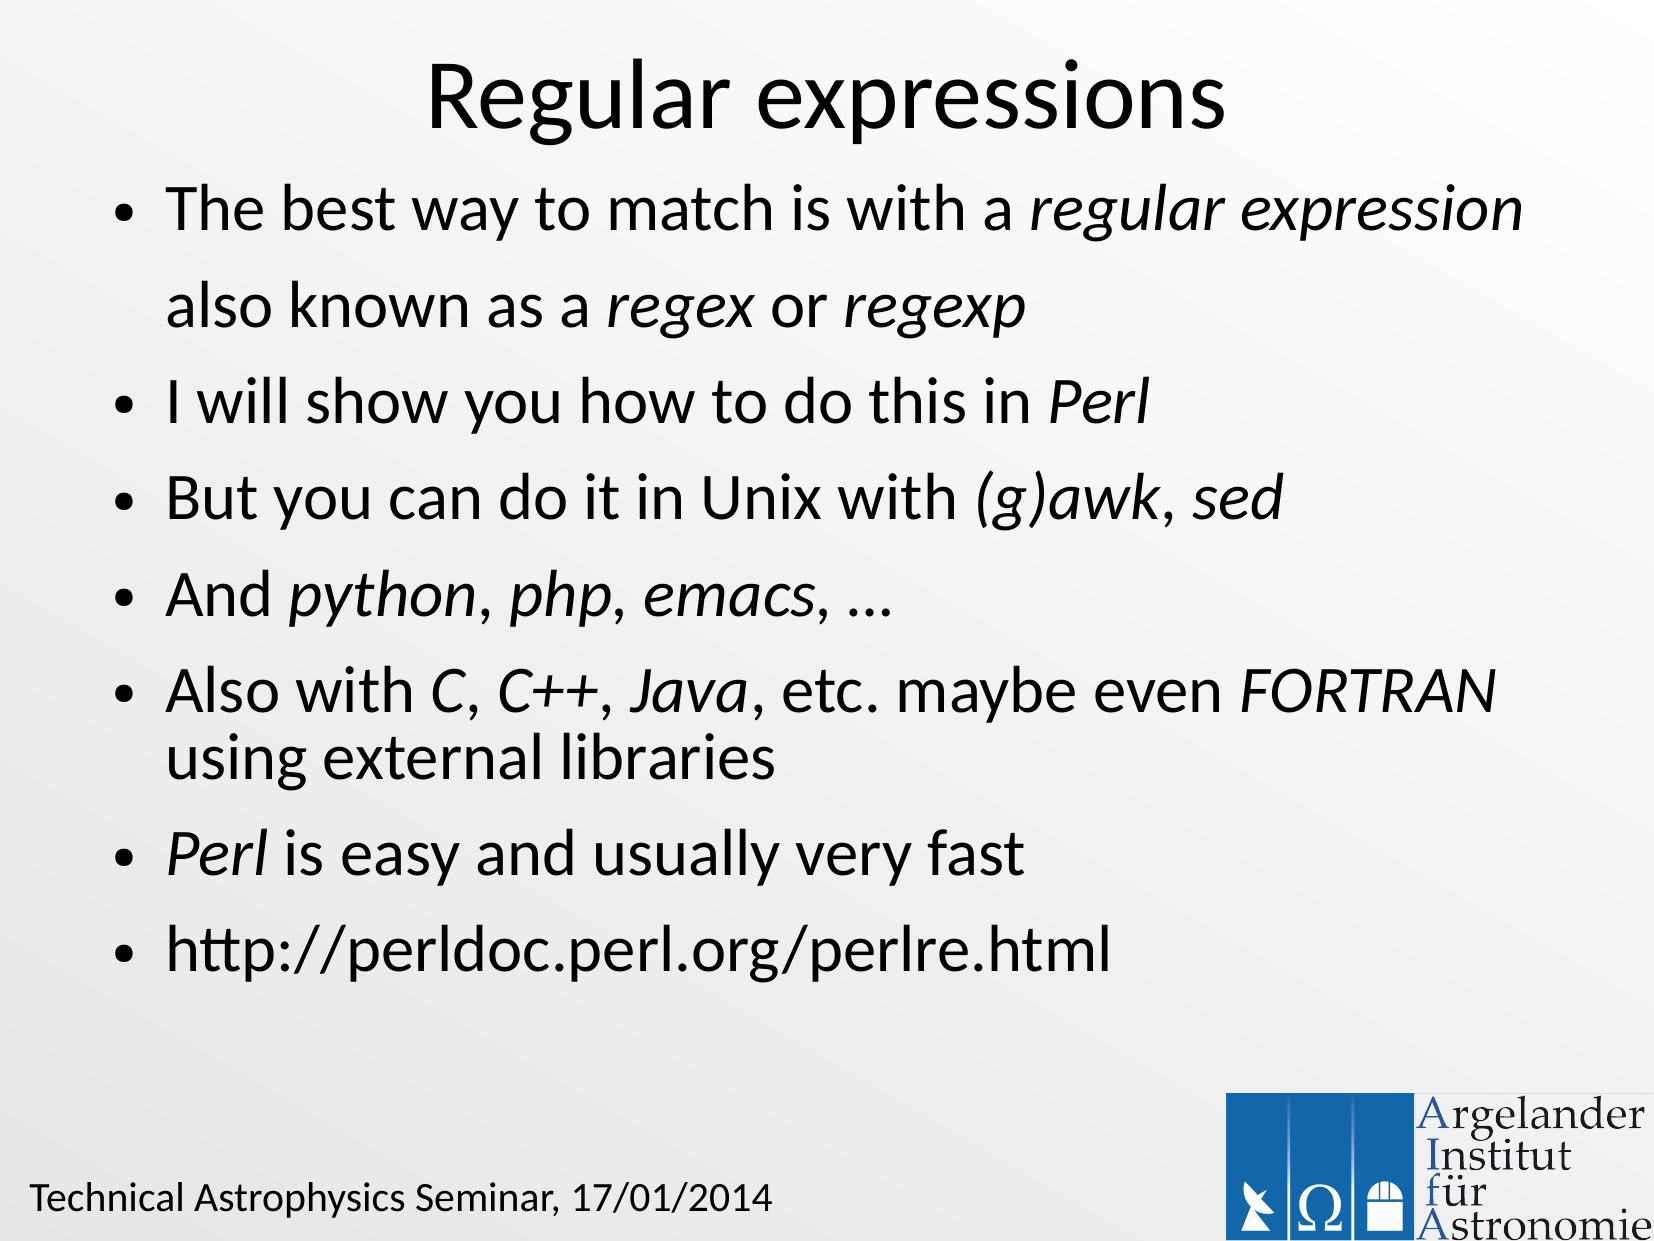

# Regular expressions
The best way to match is with a regular expression
also known as a regex or regexp
I will show you how to do this in Perl
But you can do it in Unix with (g)awk, sed
And python, php, emacs, …
Also with C, C++, Java, etc. maybe even FORTRAN using external libraries
Perl is easy and usually very fast
http://perldoc.perl.org/perlre.html